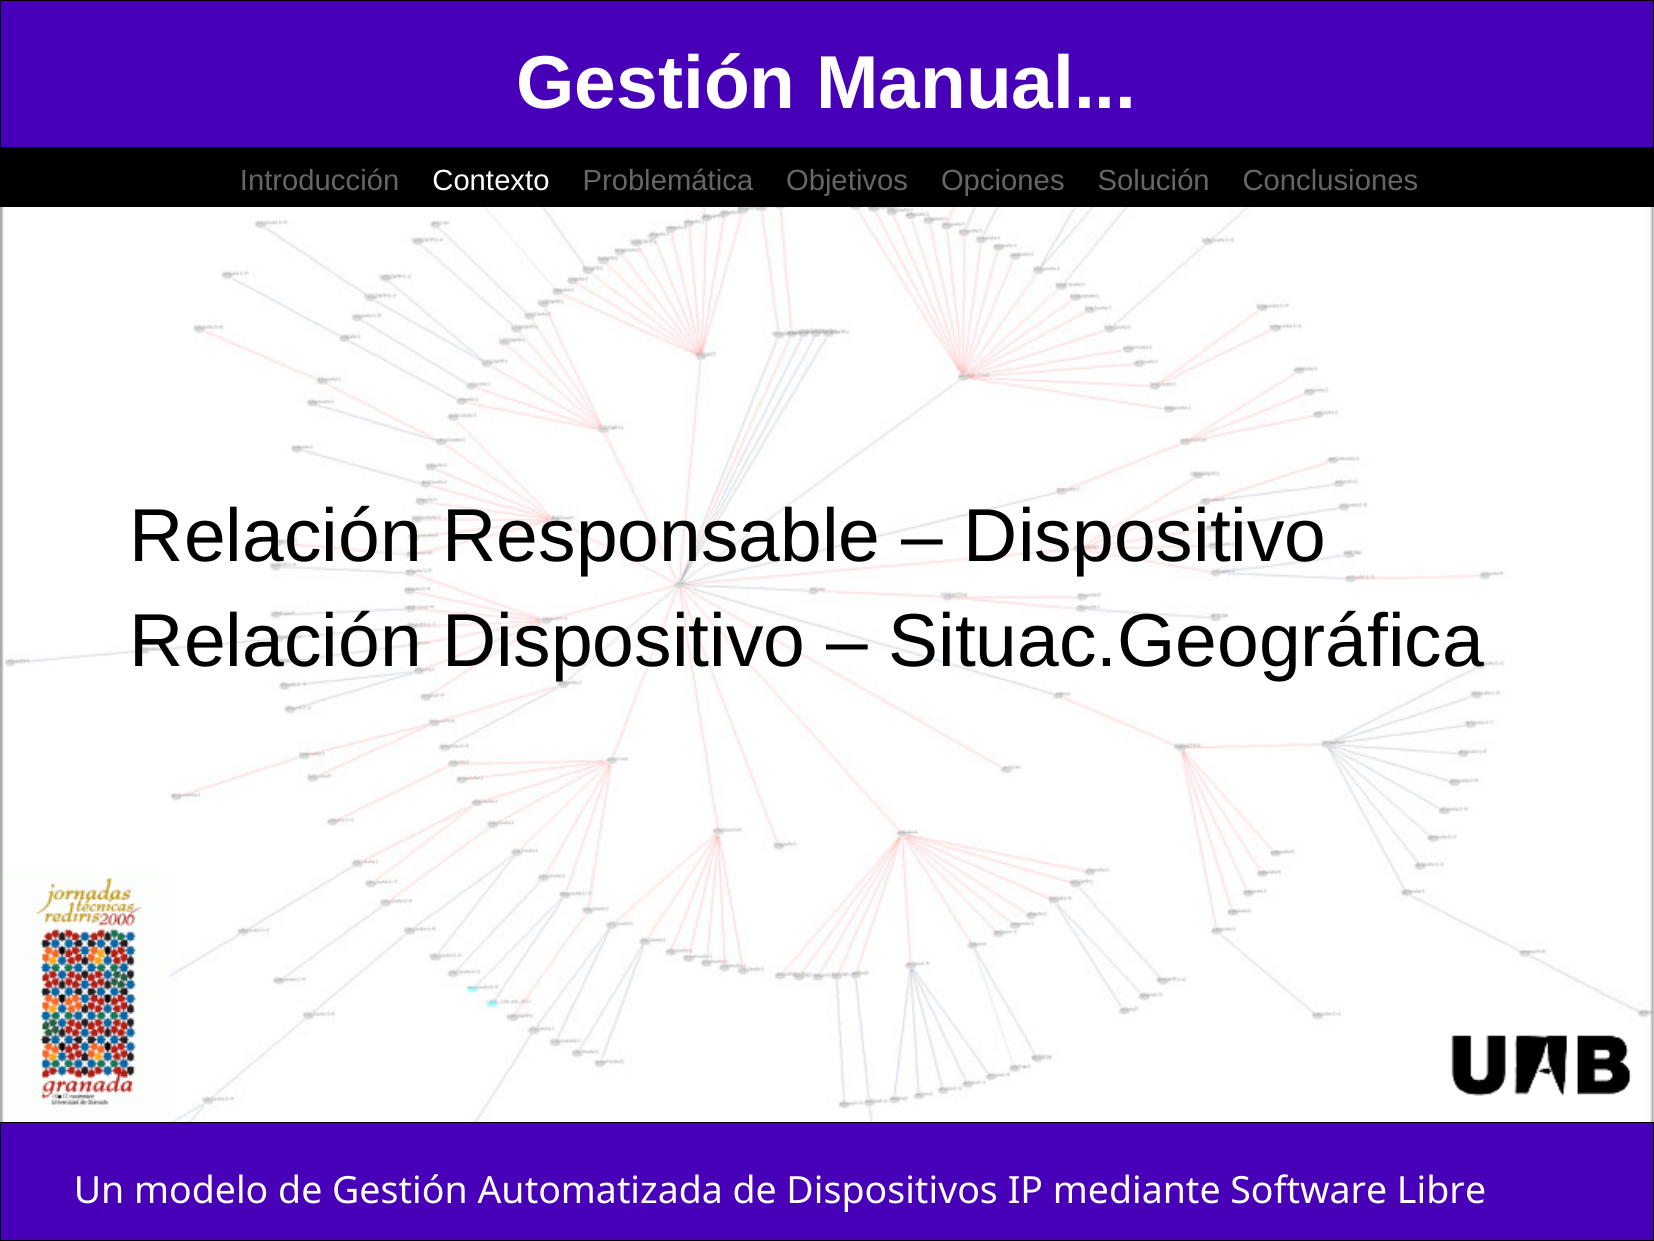

Gestión Manual...
Introducción Contexto Problemática Objetivos Opciones Solución Conclusiones
# Relación Responsable – Dispositivo
Relación Dispositivo – Situac.Geográfica